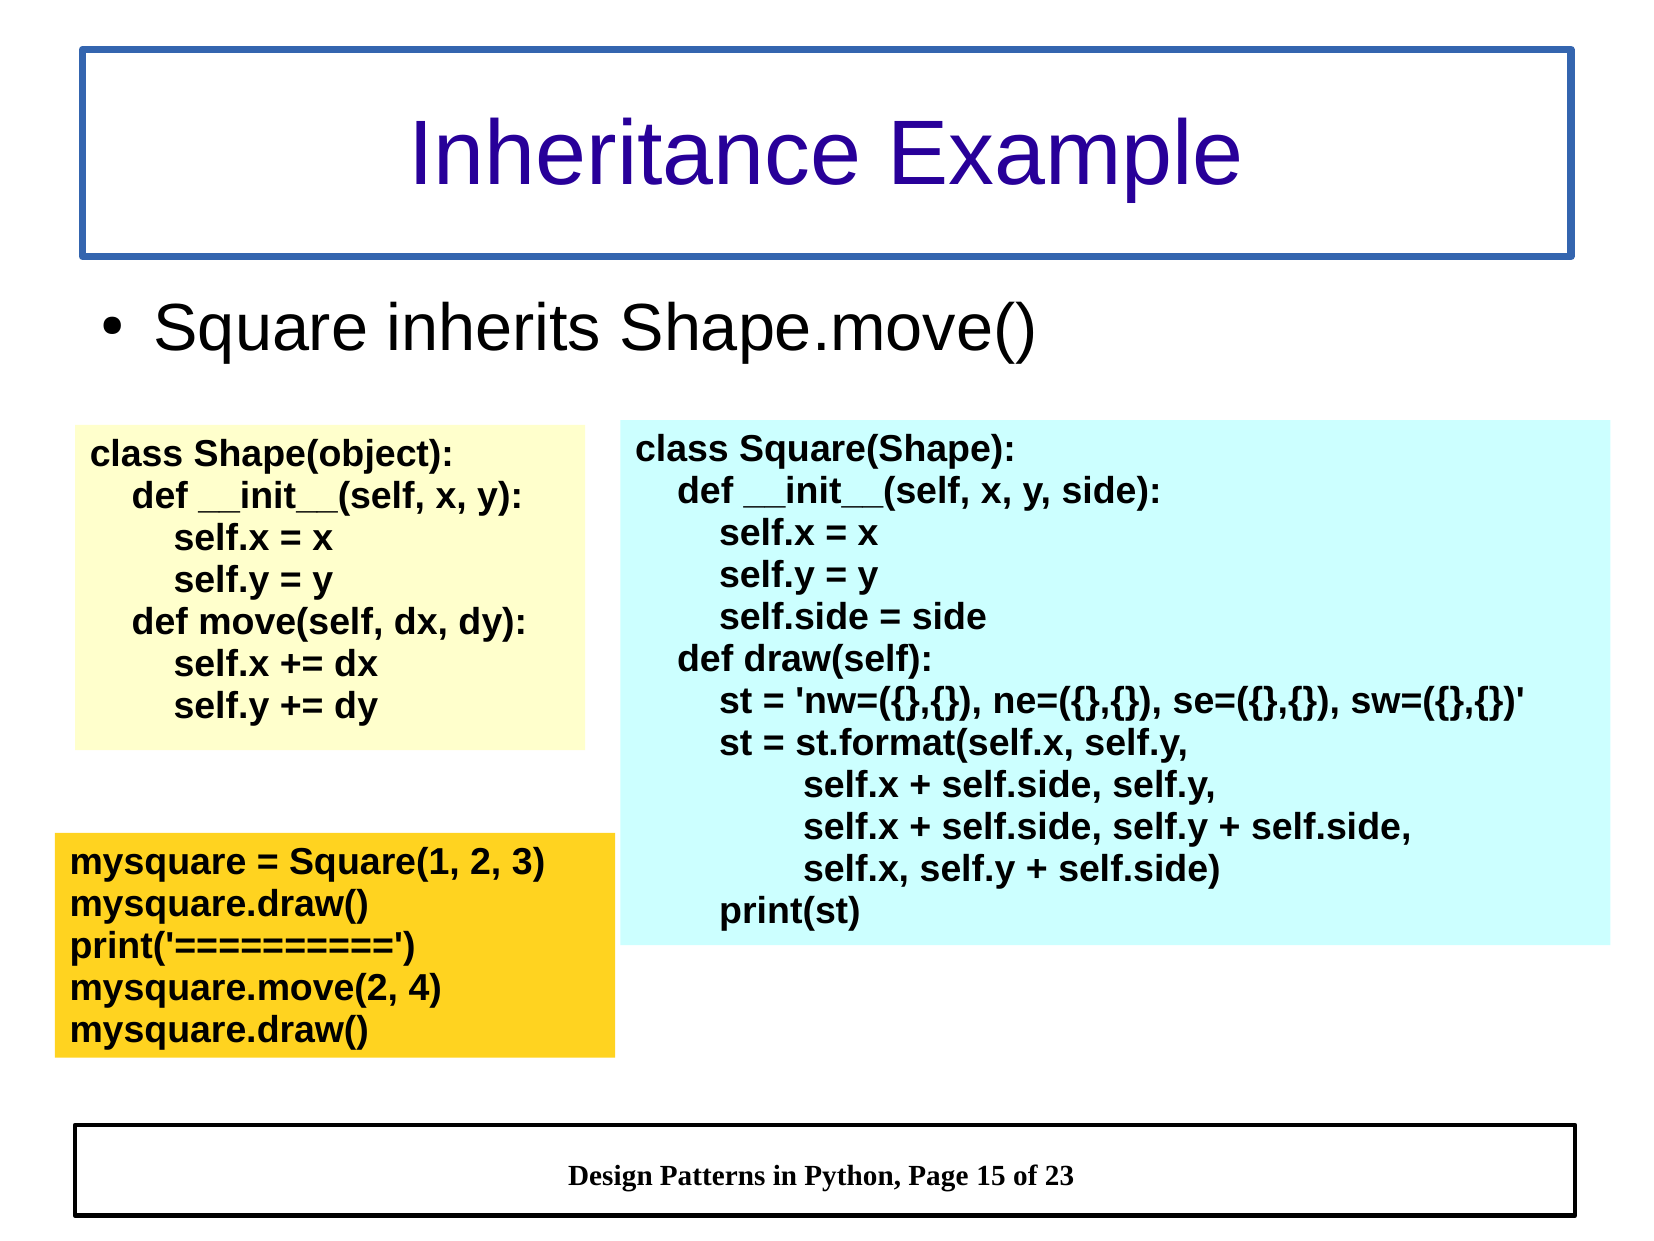

# Inheritance Example
Square inherits Shape.move()
class Square(Shape):
 def __init__(self, x, y, side):
 self.x = x
 self.y = y
 self.side = side
 def draw(self):
 st = 'nw=({},{}), ne=({},{}), se=({},{}), sw=({},{})'
 st = st.format(self.x, self.y,
 self.x + self.side, self.y,
 self.x + self.side, self.y + self.side,
 self.x, self.y + self.side)
 print(st)
class Shape(object):
 def __init__(self, x, y):
 self.x = x
 self.y = y
 def move(self, dx, dy):
 self.x += dx
 self.y += dy
mysquare = Square(1, 2, 3)
mysquare.draw()
print('==========')
mysquare.move(2, 4)
mysquare.draw()